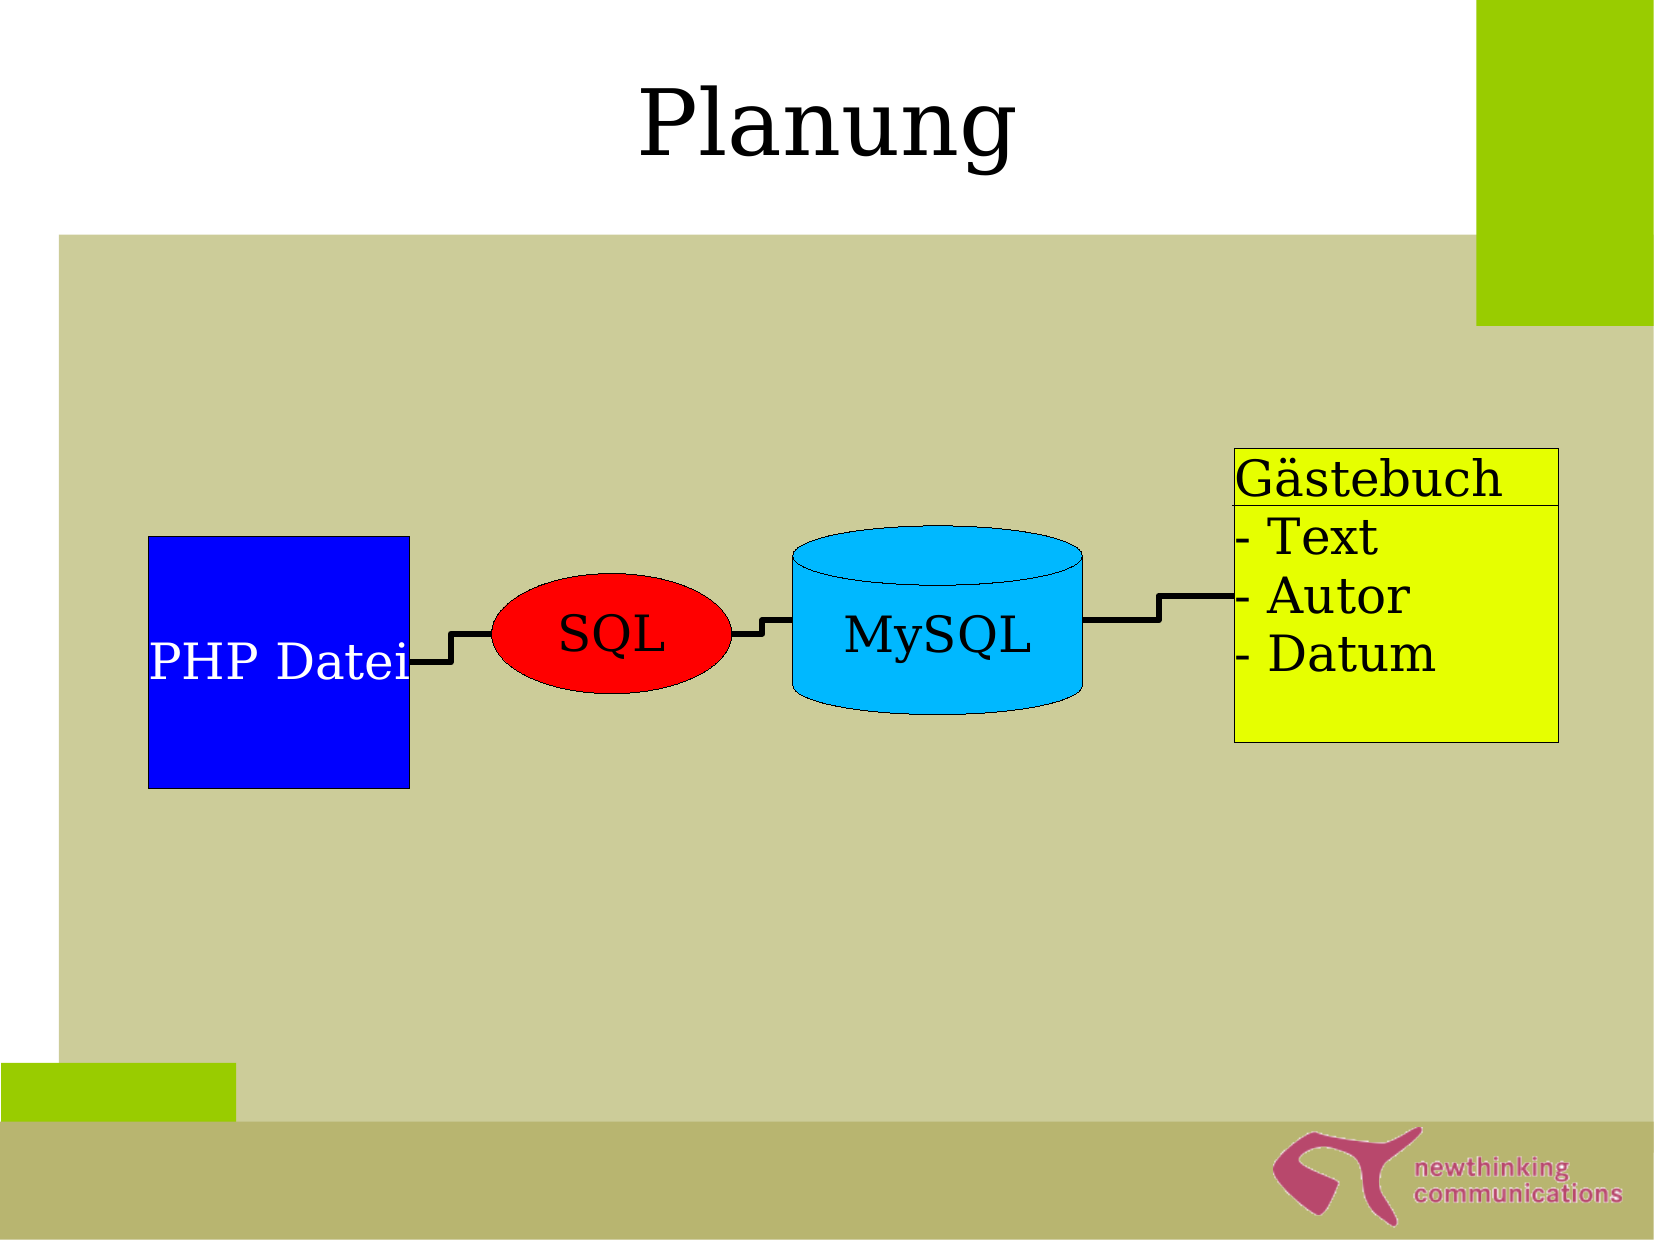

# Planung
Gästebuch
- Text
- Autor
- Datum
MySQL
PHP Datei
SQL